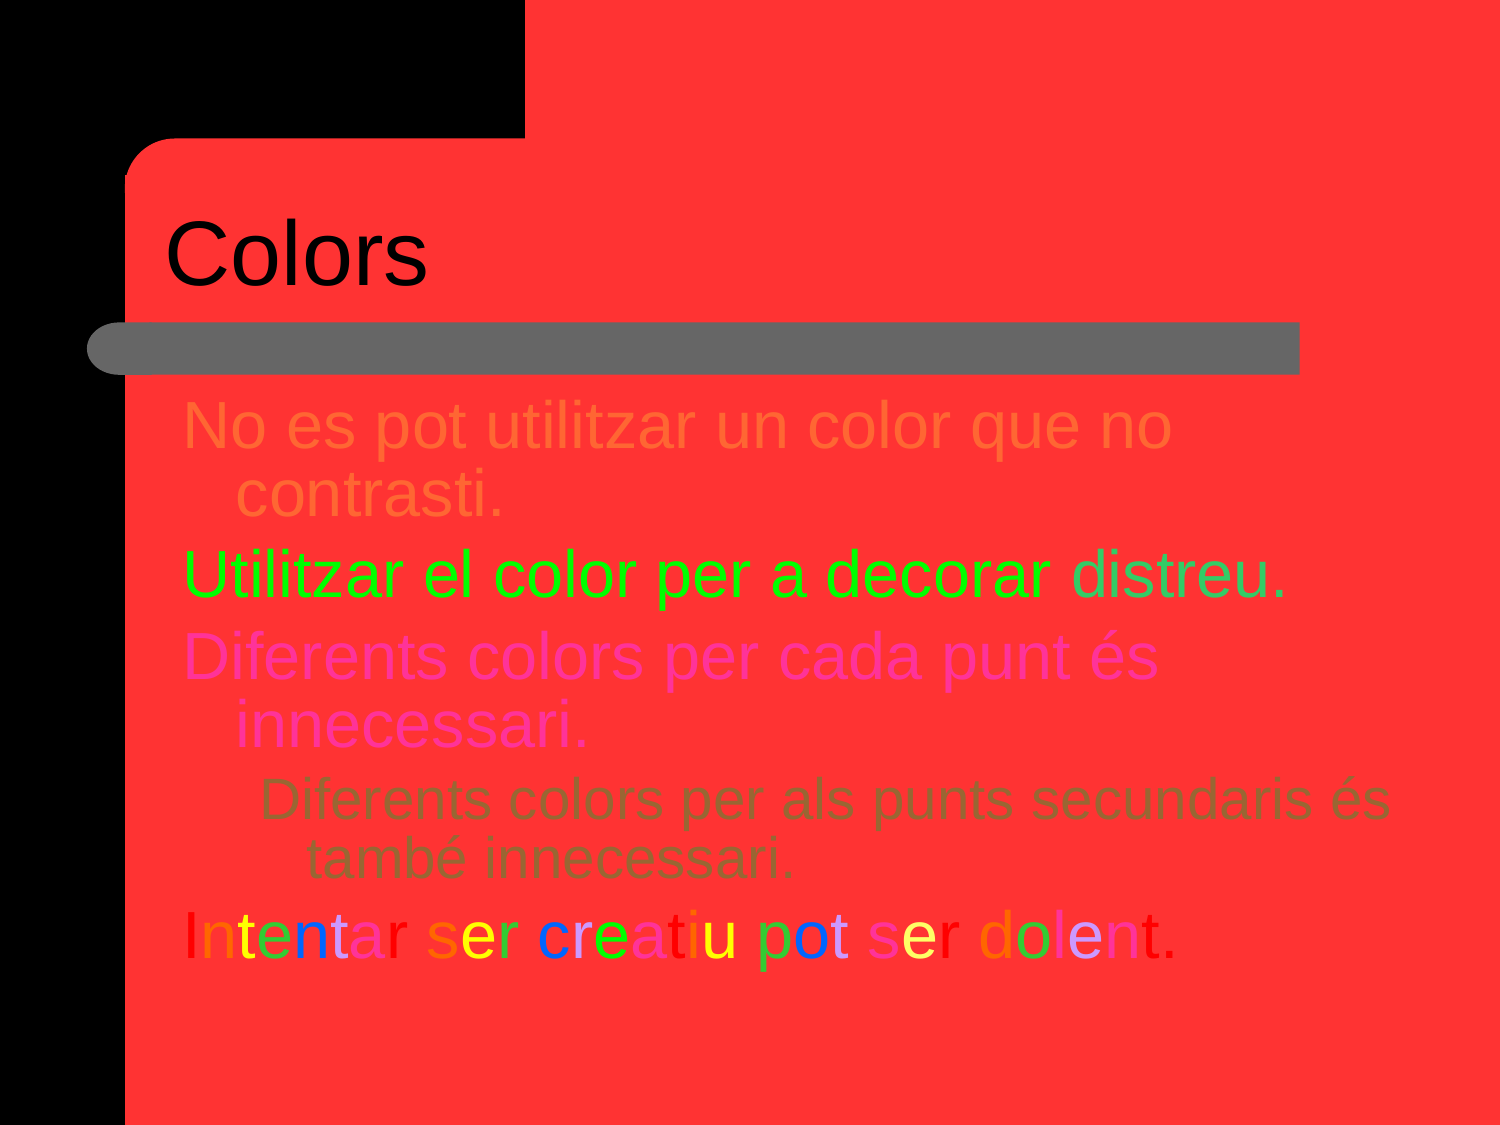

# Colors
No es pot utilitzar un color que no contrasti.
Utilitzar el color per a decorar distreu.
Diferents colors per cada punt és innecessari.
Diferents colors per als punts secundaris és també innecessari.
Intentar ser creatiu pot ser dolent.